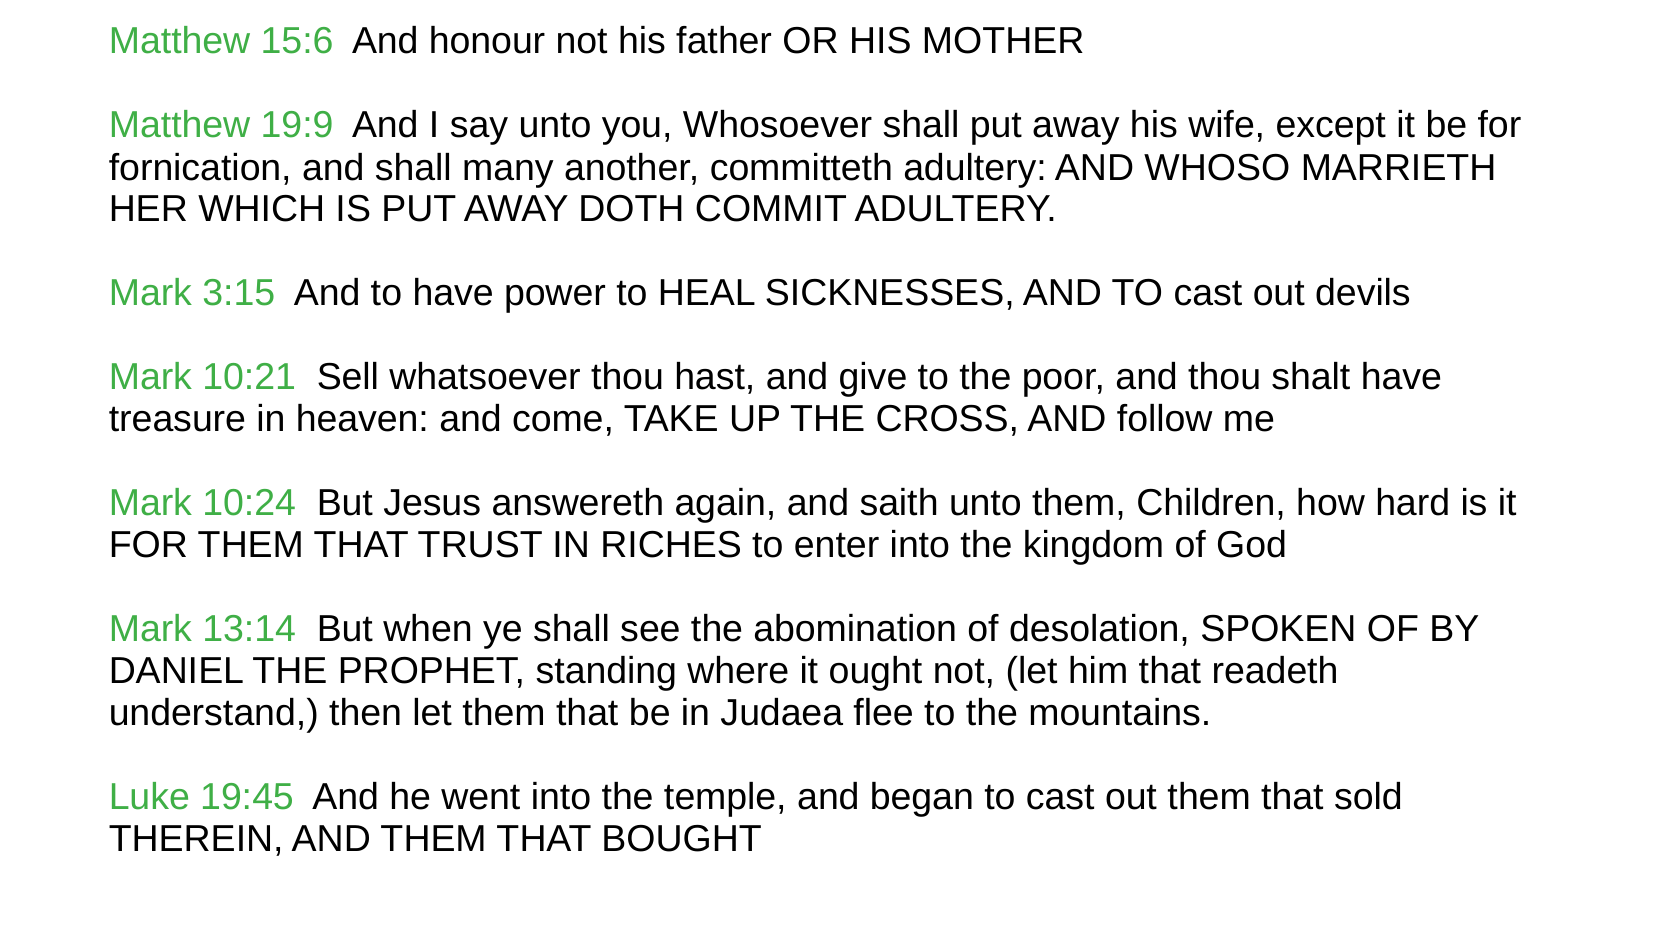

Matthew 15:6 And honour not his father OR HIS MOTHER
Matthew 19:9 And I say unto you, Whosoever shall put away his wife, except it be for fornication, and shall many another, committeth adultery: AND WHOSO MARRIETH HER WHICH IS PUT AWAY DOTH COMMIT ADULTERY.
Mark 3:15 And to have power to HEAL SICKNESSES, AND TO cast out devils
Mark 10:21 Sell whatsoever thou hast, and give to the poor, and thou shalt have treasure in heaven: and come, TAKE UP THE CROSS, AND follow me
Mark 10:24 But Jesus answereth again, and saith unto them, Children, how hard is it FOR THEM THAT TRUST IN RICHES to enter into the kingdom of God
Mark 13:14 But when ye shall see the abomination of desolation, SPOKEN OF BY DANIEL THE PROPHET, standing where it ought not, (let him that readeth understand,) then let them that be in Judaea flee to the mountains.
Luke 19:45 And he went into the temple, and began to cast out them that sold THEREIN, AND THEM THAT BOUGHT